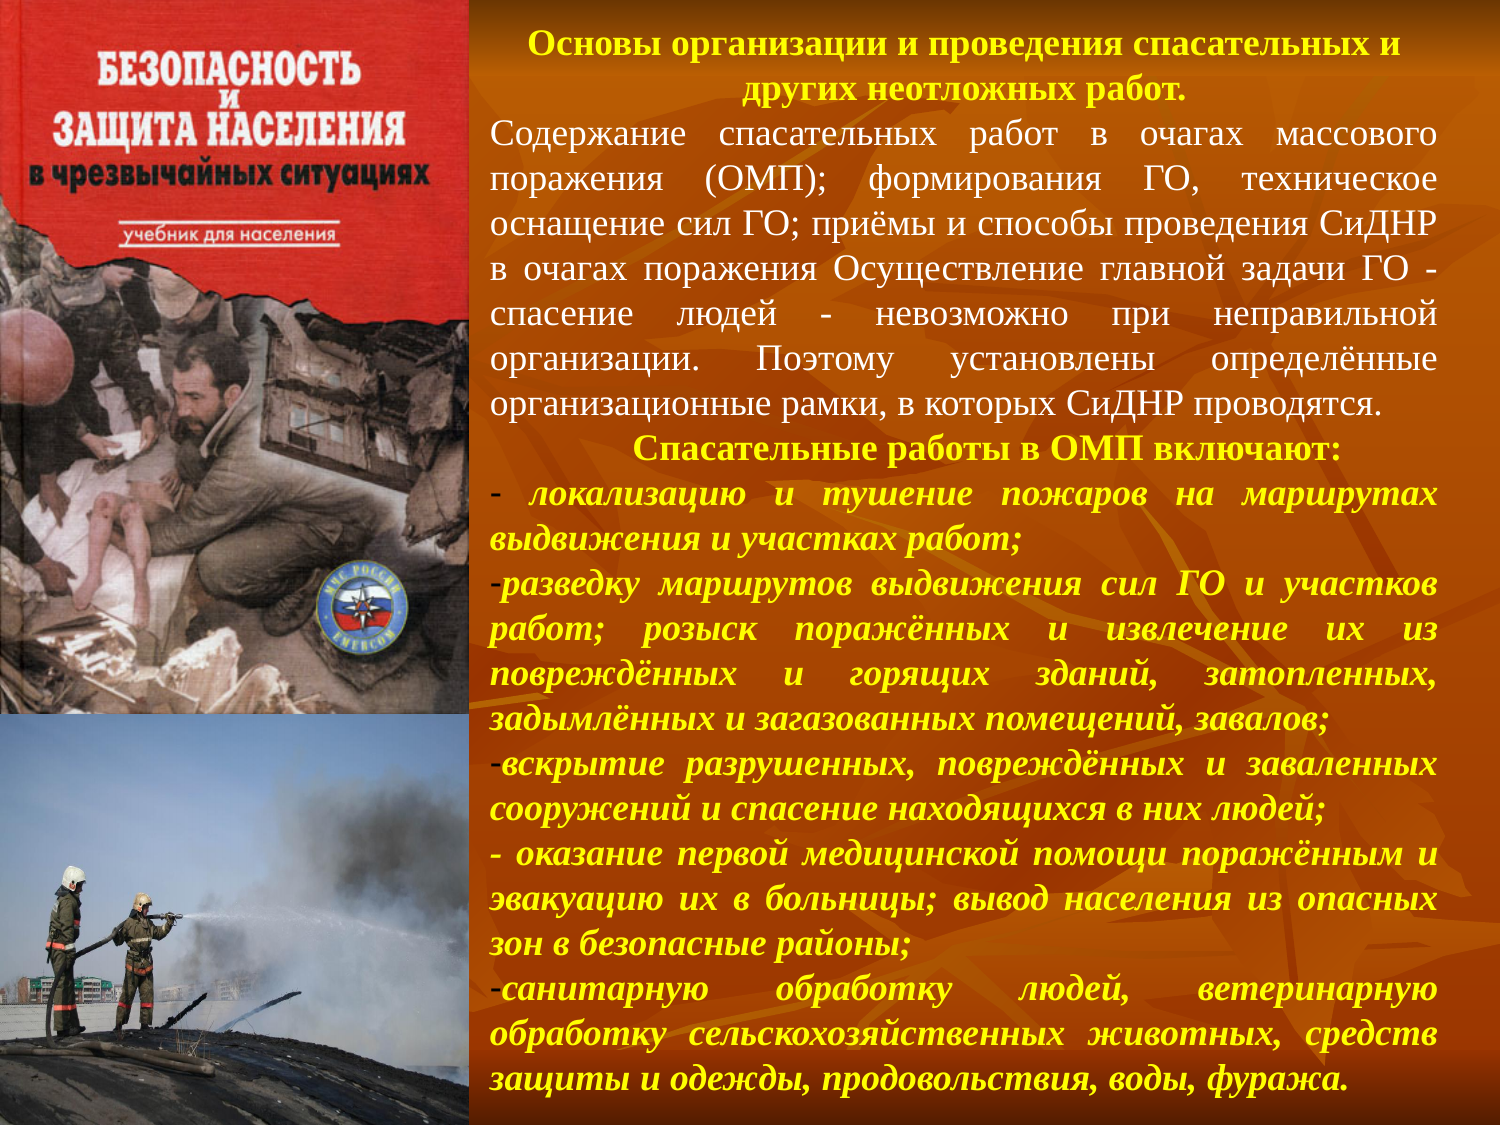

Основы организации и проведения спасательных и других неотложных работ.
Содержание спасательных работ в очагах массового поражения (ОМП); формирования ГО, техническое оснащение сил ГО; приёмы и способы проведения СиДНР в очагах поражения Осуществление главной задачи ГО - спасение людей - невозможно при неправильной организации. Поэтому установлены определённые организационные рамки, в которых СиДНР проводятся.
 Спасательные работы в ОМП включают:
 локализацию и тушение пожаров на маршрутах выдвижения и участках работ;
разведку маршрутов выдвижения сил ГО и участков работ; розыск поражённых и извлечение их из повреждённых и горящих зданий, затопленных, задымлённых и загазованных помещений, завалов;
вскрытие разрушенных, повреждённых и заваленных сооружений и спасение находящихся в них людей;
- оказание первой медицинской помощи поражённым и эвакуацию их в больницы; вывод населения из опасных зон в безопасные районы;
санитарную обработку людей, ветеринарную обработку сельскохозяйственных животных, средств защиты и одежды, продовольствия, воды, фуража.